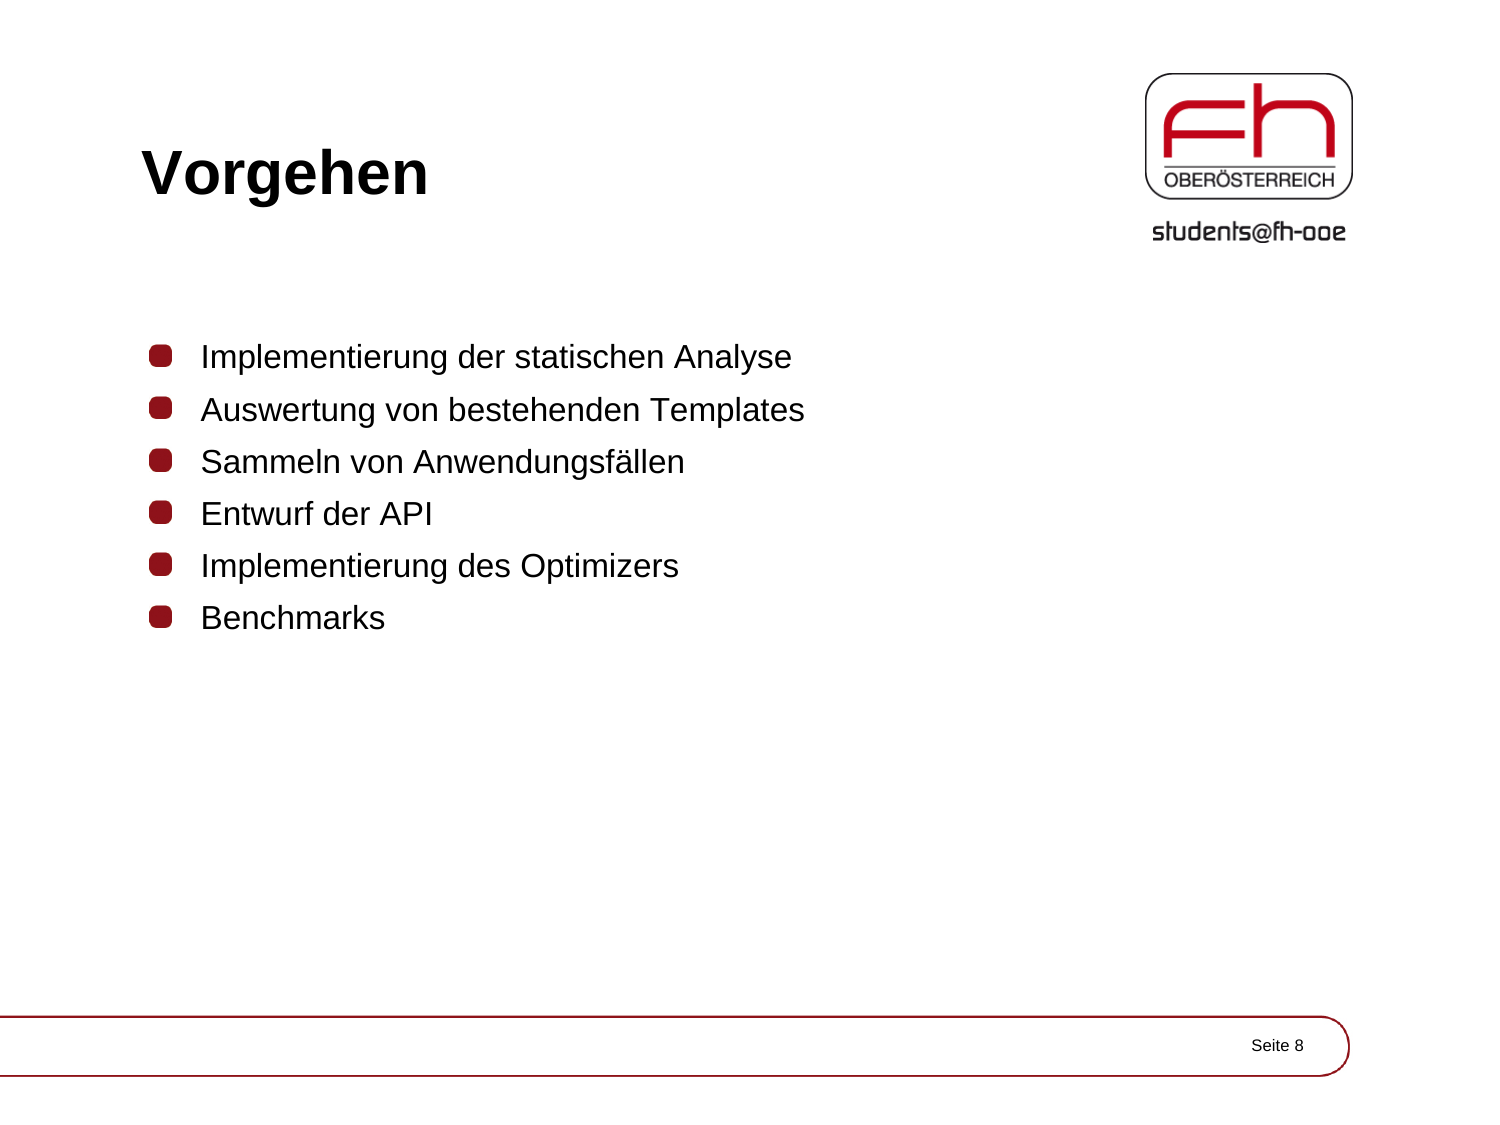

# Vorgehen
Implementierung der statischen Analyse
Auswertung von bestehenden Templates
Sammeln von Anwendungsfällen
Entwurf der API
Implementierung des Optimizers
Benchmarks
Seite